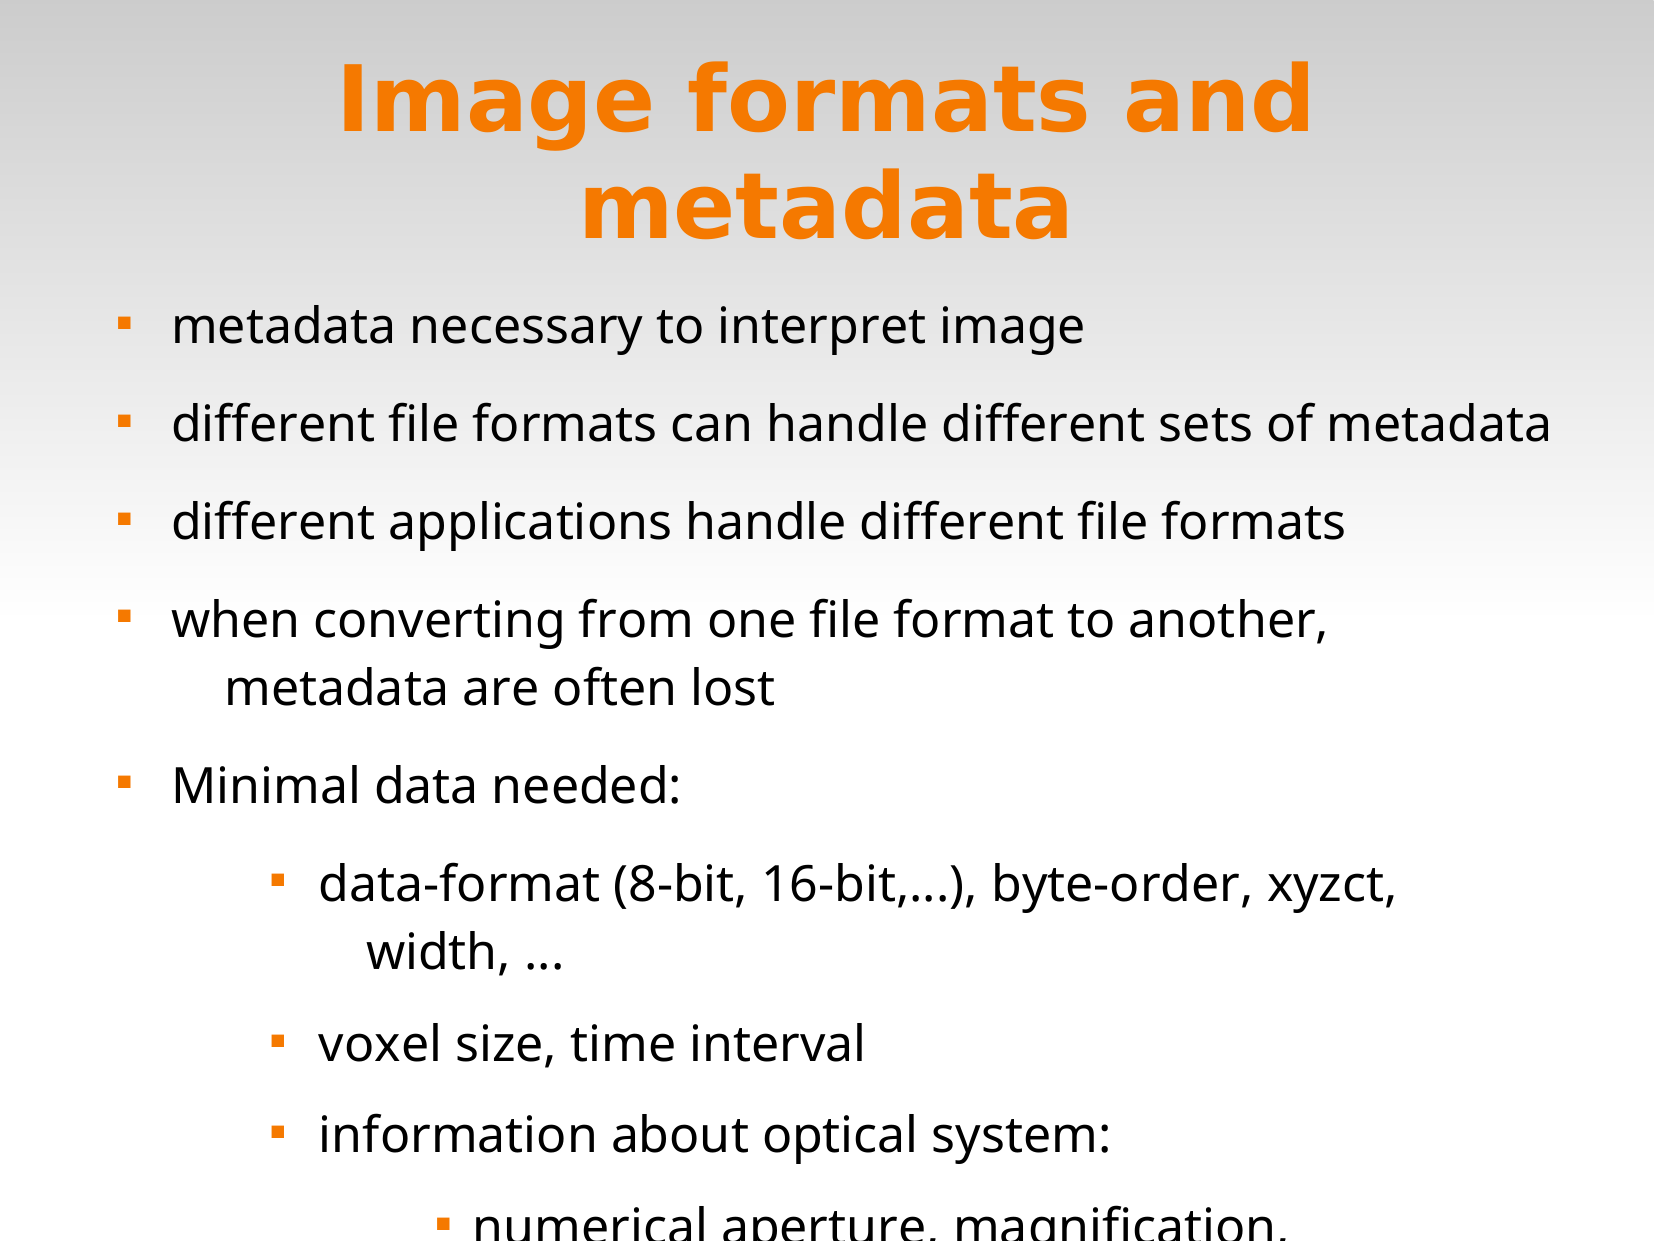

# Image formats and metadata
metadata necessary to interpret image
different file formats can handle different sets of metadata
different applications handle different file formats
when converting from one file format to another,
metadata are often lost
Minimal data needed:
data-format (8-bit, 16-bit,...), byte-order, xyzct, width, ...
voxel size, time interval
information about optical system:
numerical aperture, magnification, wavelength, type of microscope, pinhole size